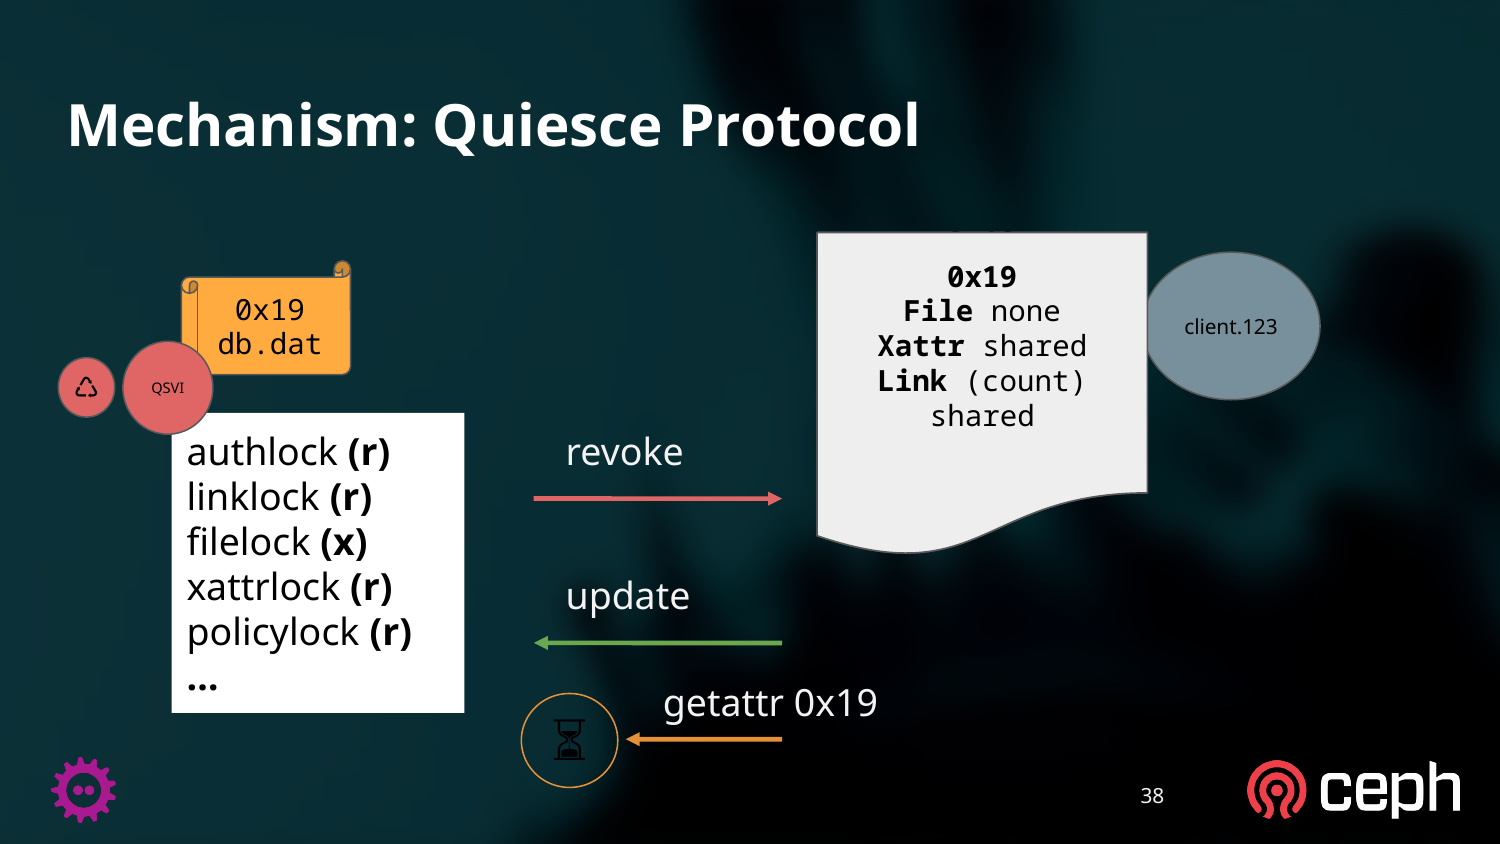

# Mechanism: Quiesce Protocol
0x19
File rd/wr/buffer/cache
Xattr exclusive
Link (count) shared
0x19
File none
Xattr shared
Link (count) shared
client.123
0x19
db.dat
QSVI
♺
authlock (r)
linklock (r)
filelock (x)
xattrlock (r)
policylock (r)
…
revoke
update
getattr 0x19
⏳